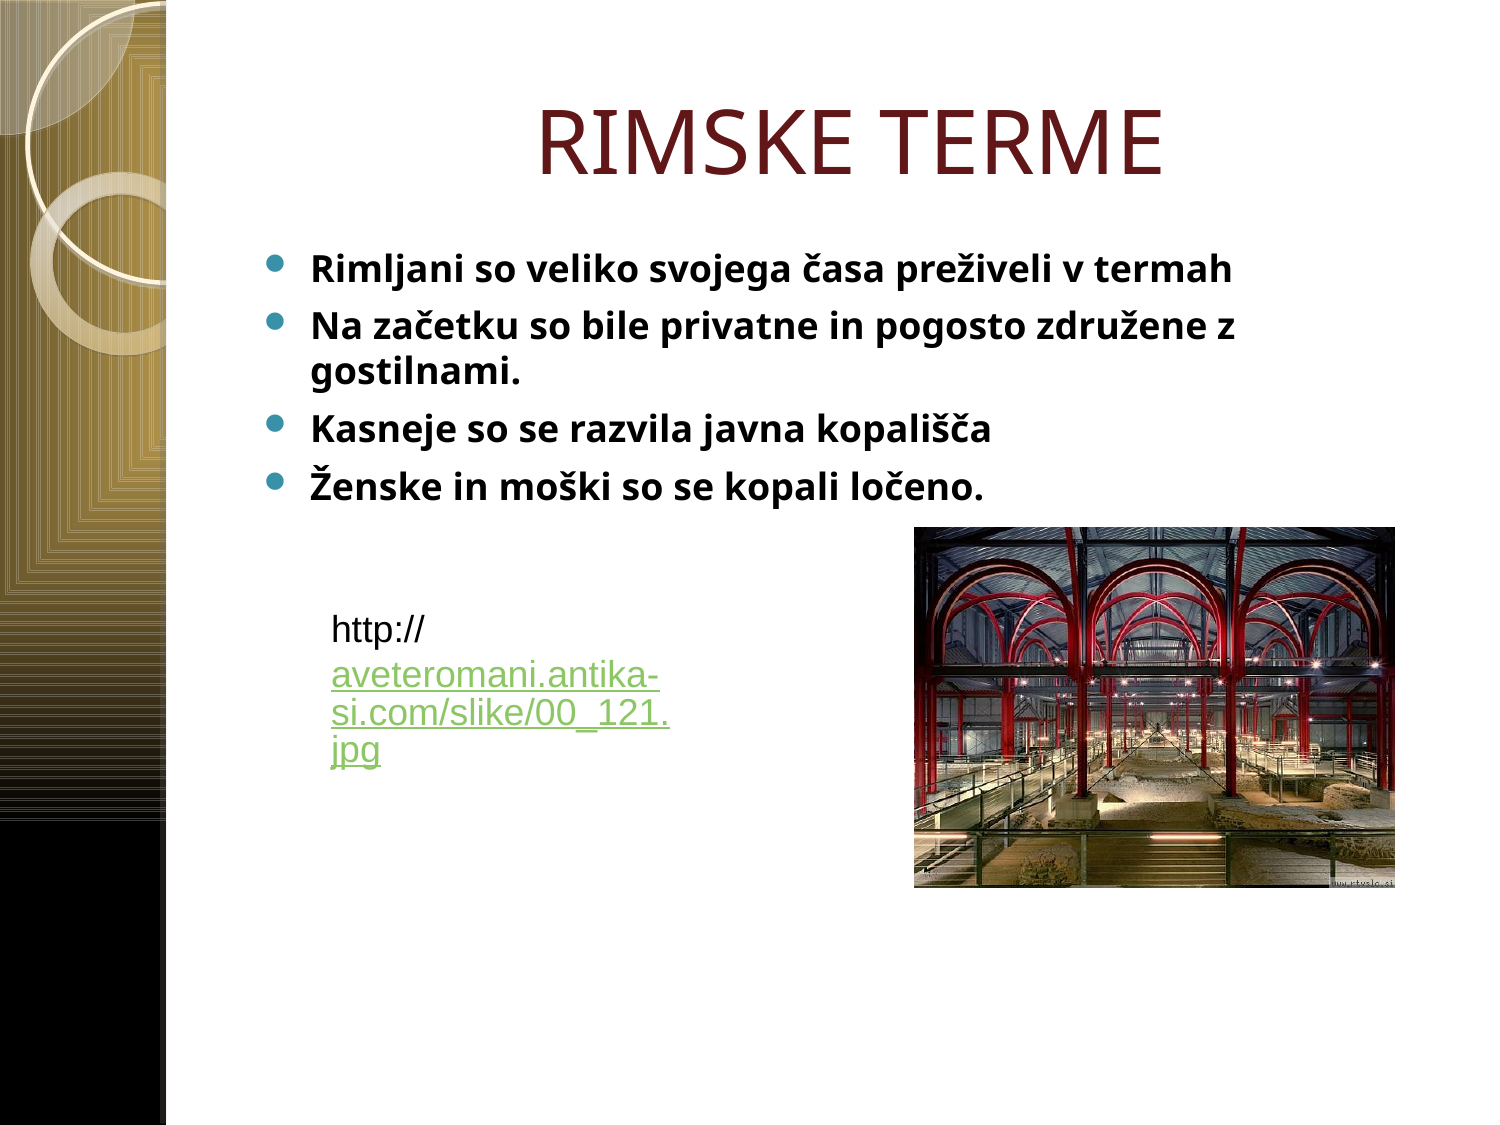

# RIMSKE TERME
Rimljani so veliko svojega časa preživeli v termah
Na začetku so bile privatne in pogosto združene z gostilnami.
Kasneje so se razvila javna kopališča
Ženske in moški so se kopali ločeno.
http://aveteromani.antika-si.com/slike/00_121.jpg